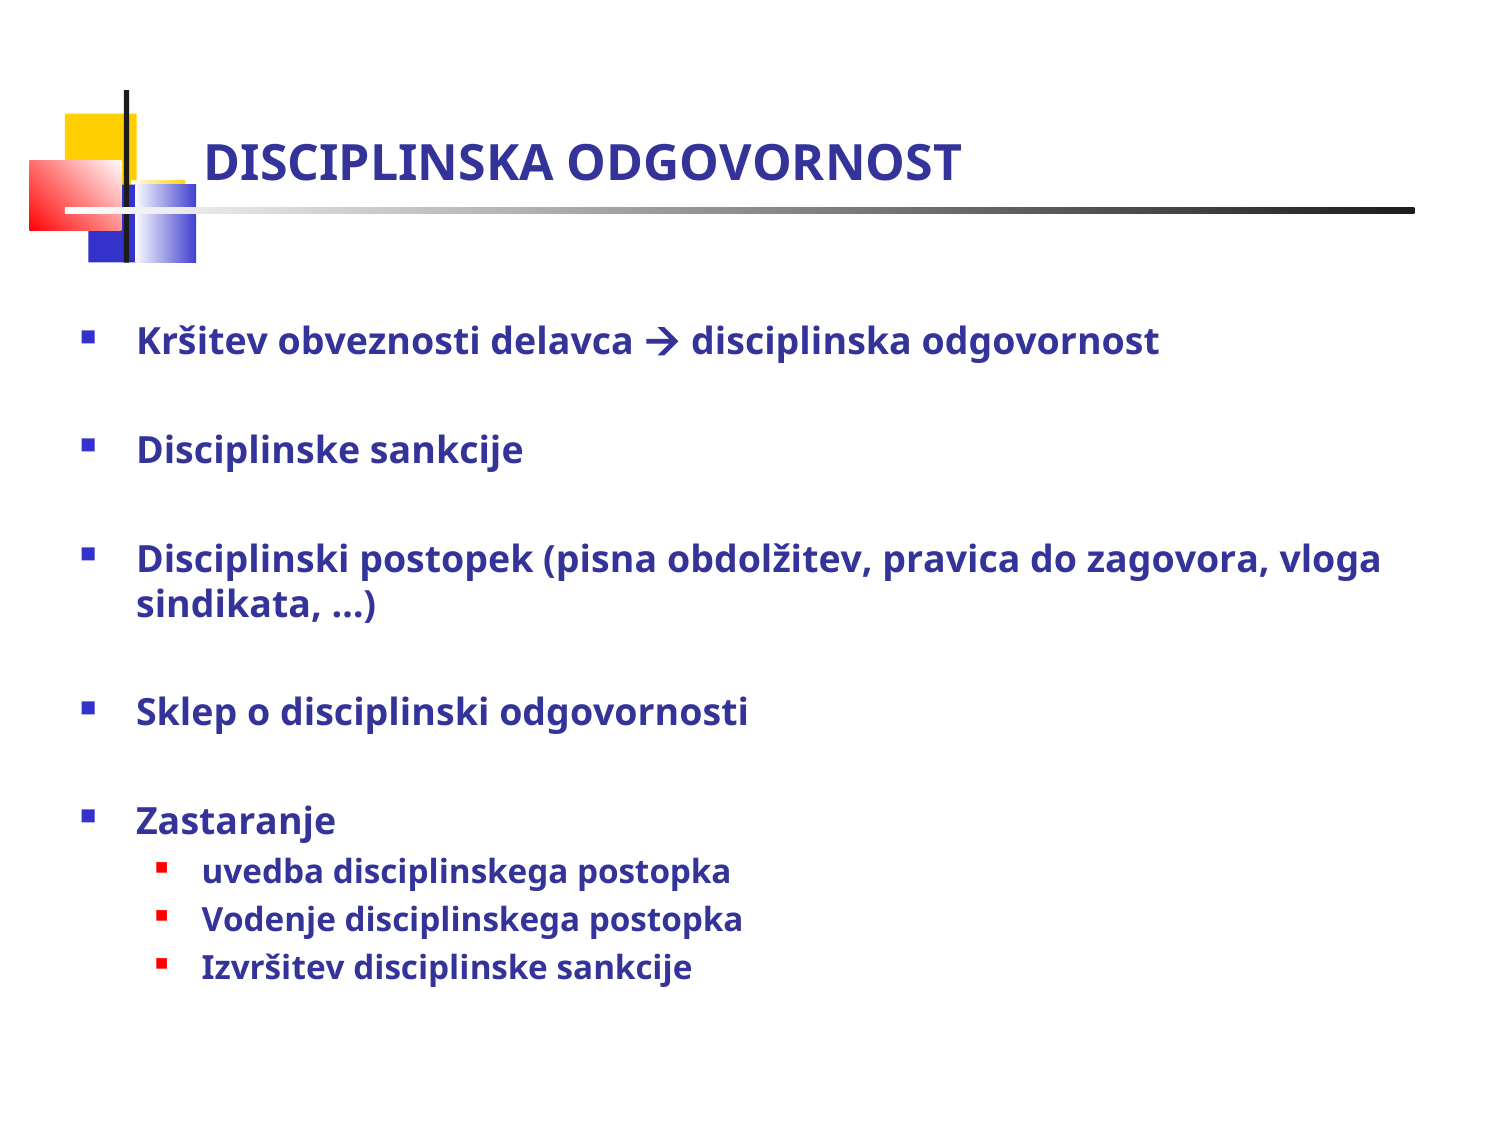

# DISCIPLINSKA ODGOVORNOST
Kršitev obveznosti delavca  disciplinska odgovornost
Disciplinske sankcije
Disciplinski postopek (pisna obdolžitev, pravica do zagovora, vloga sindikata, …)
Sklep o disciplinski odgovornosti
Zastaranje
uvedba disciplinskega postopka
Vodenje disciplinskega postopka
Izvršitev disciplinske sankcije